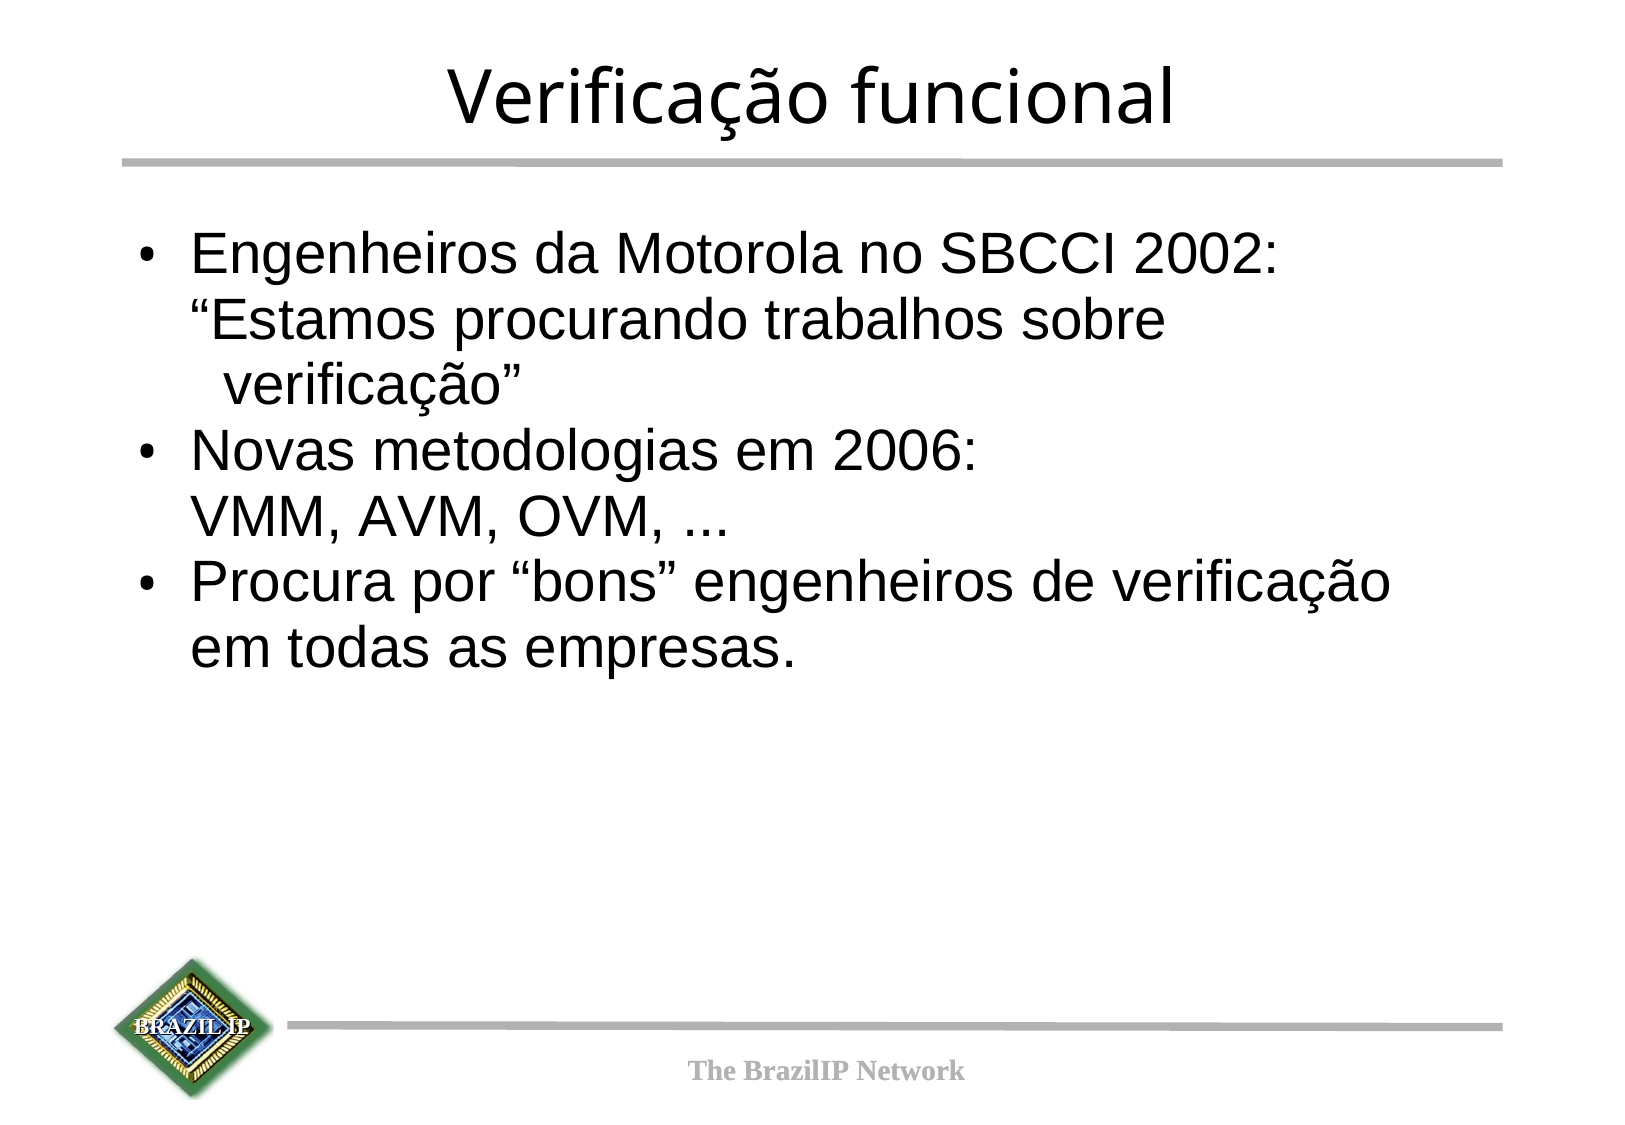

# Verificação funcional
Engenheiros da Motorola no SBCCI 2002:
“Estamos procurando trabalhos sobre
 verificação”
Novas metodologias em 2006:
VMM, AVM, OVM, ...
Procura por “bons” engenheiros de verificação em todas as empresas.